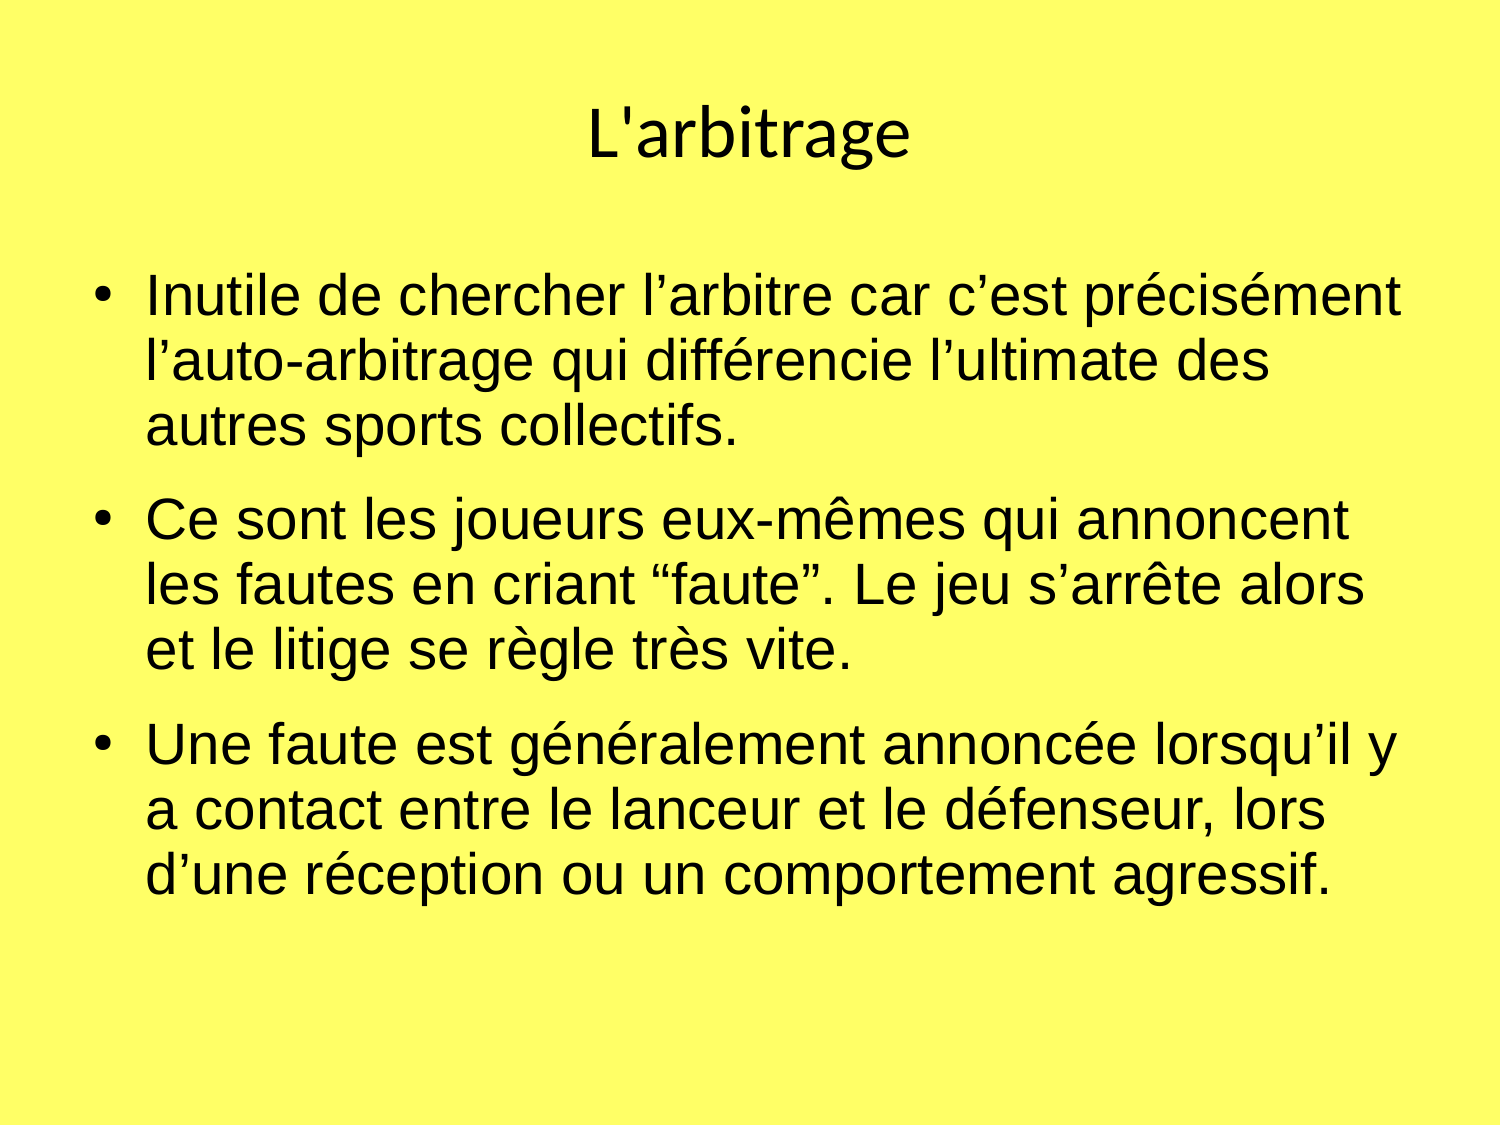

# L'arbitrage
Inutile de chercher l’arbitre car c’est précisément l’auto-arbitrage qui différencie l’ultimate des autres sports collectifs.
Ce sont les joueurs eux-mêmes qui annoncent les fautes en criant “faute”. Le jeu s’arrête alors et le litige se règle très vite.
Une faute est généralement annoncée lorsqu’il y a contact entre le lanceur et le défenseur, lors d’une réception ou un comportement agressif.